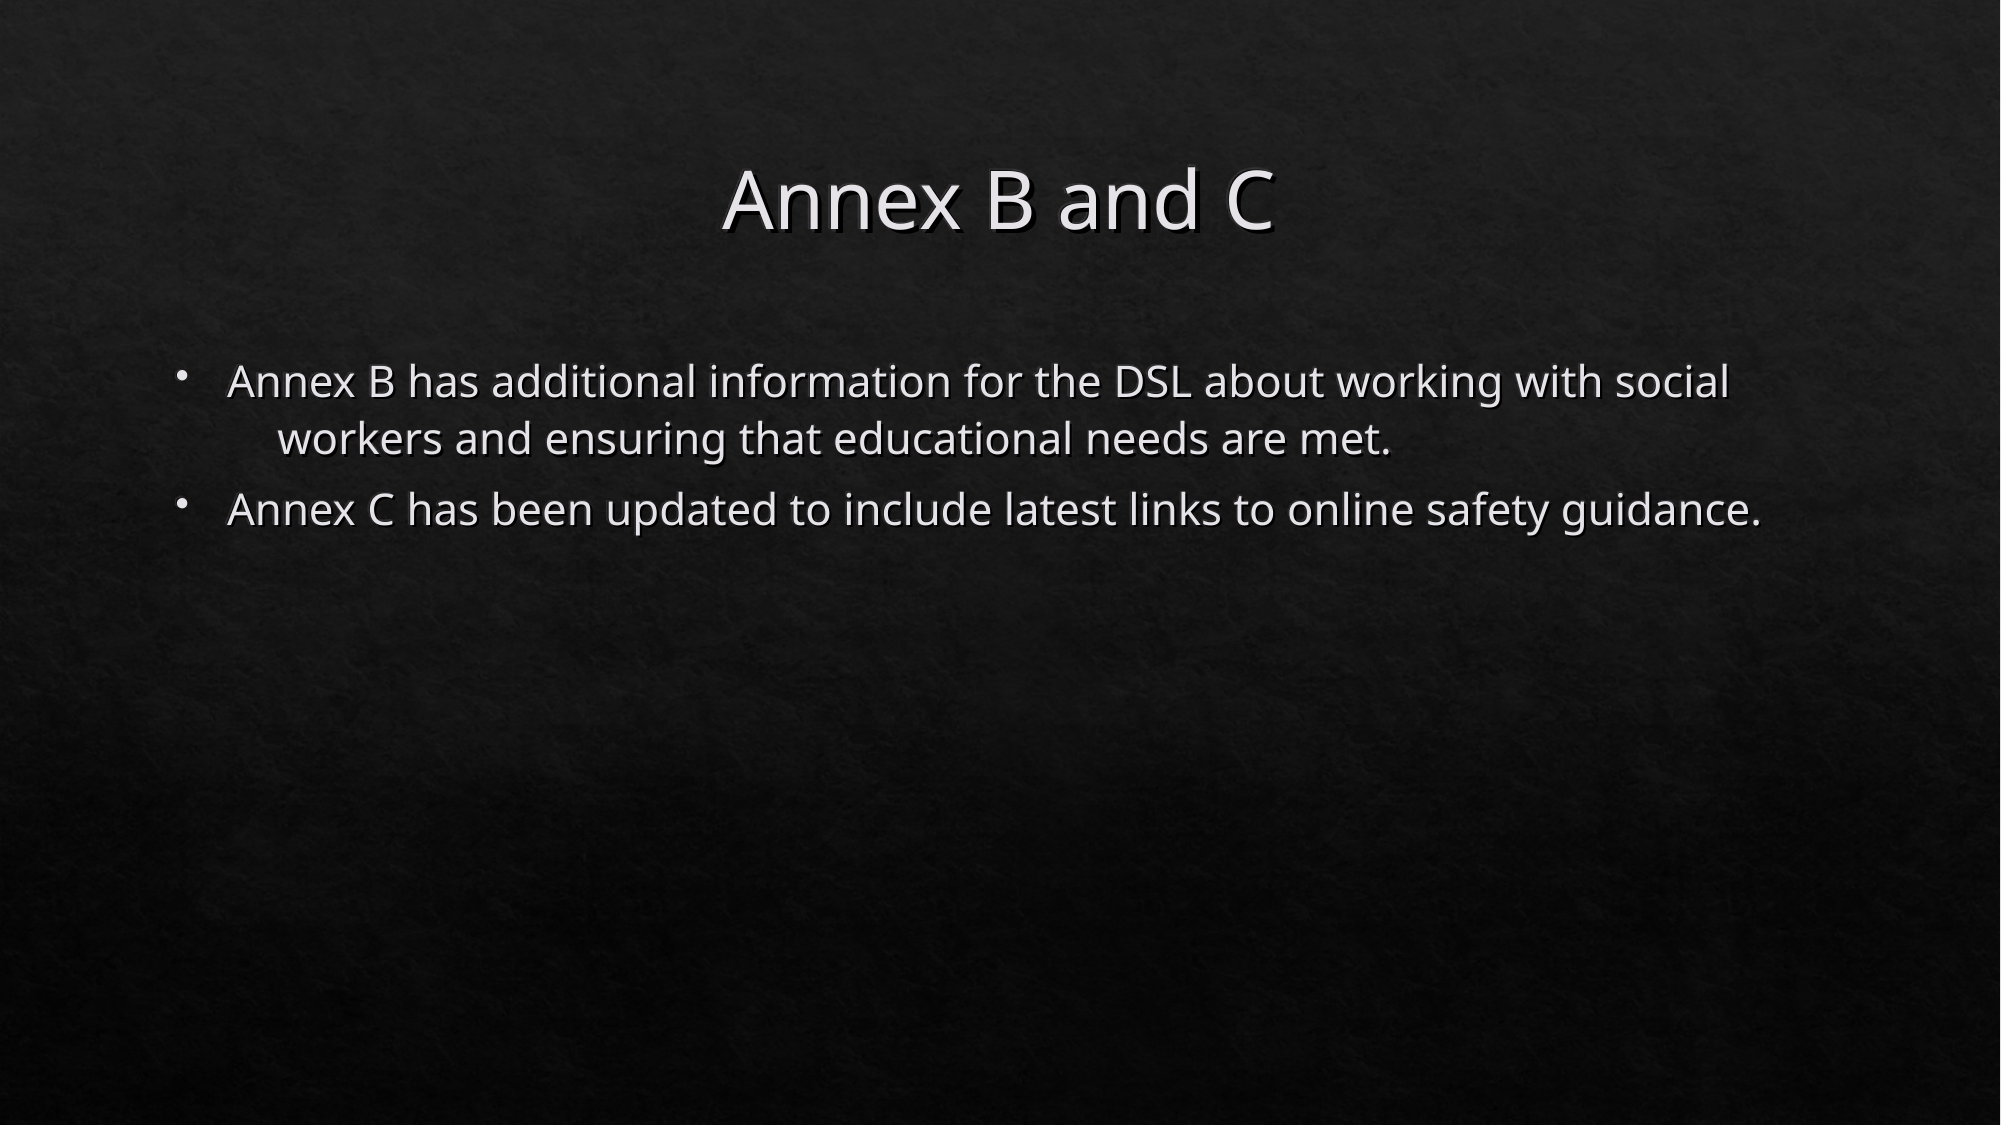

# Annex B and C
Annex B has additional information for the DSL about working with social workers and ensuring that educational needs are met.
Annex C has been updated to include latest links to online safety guidance.